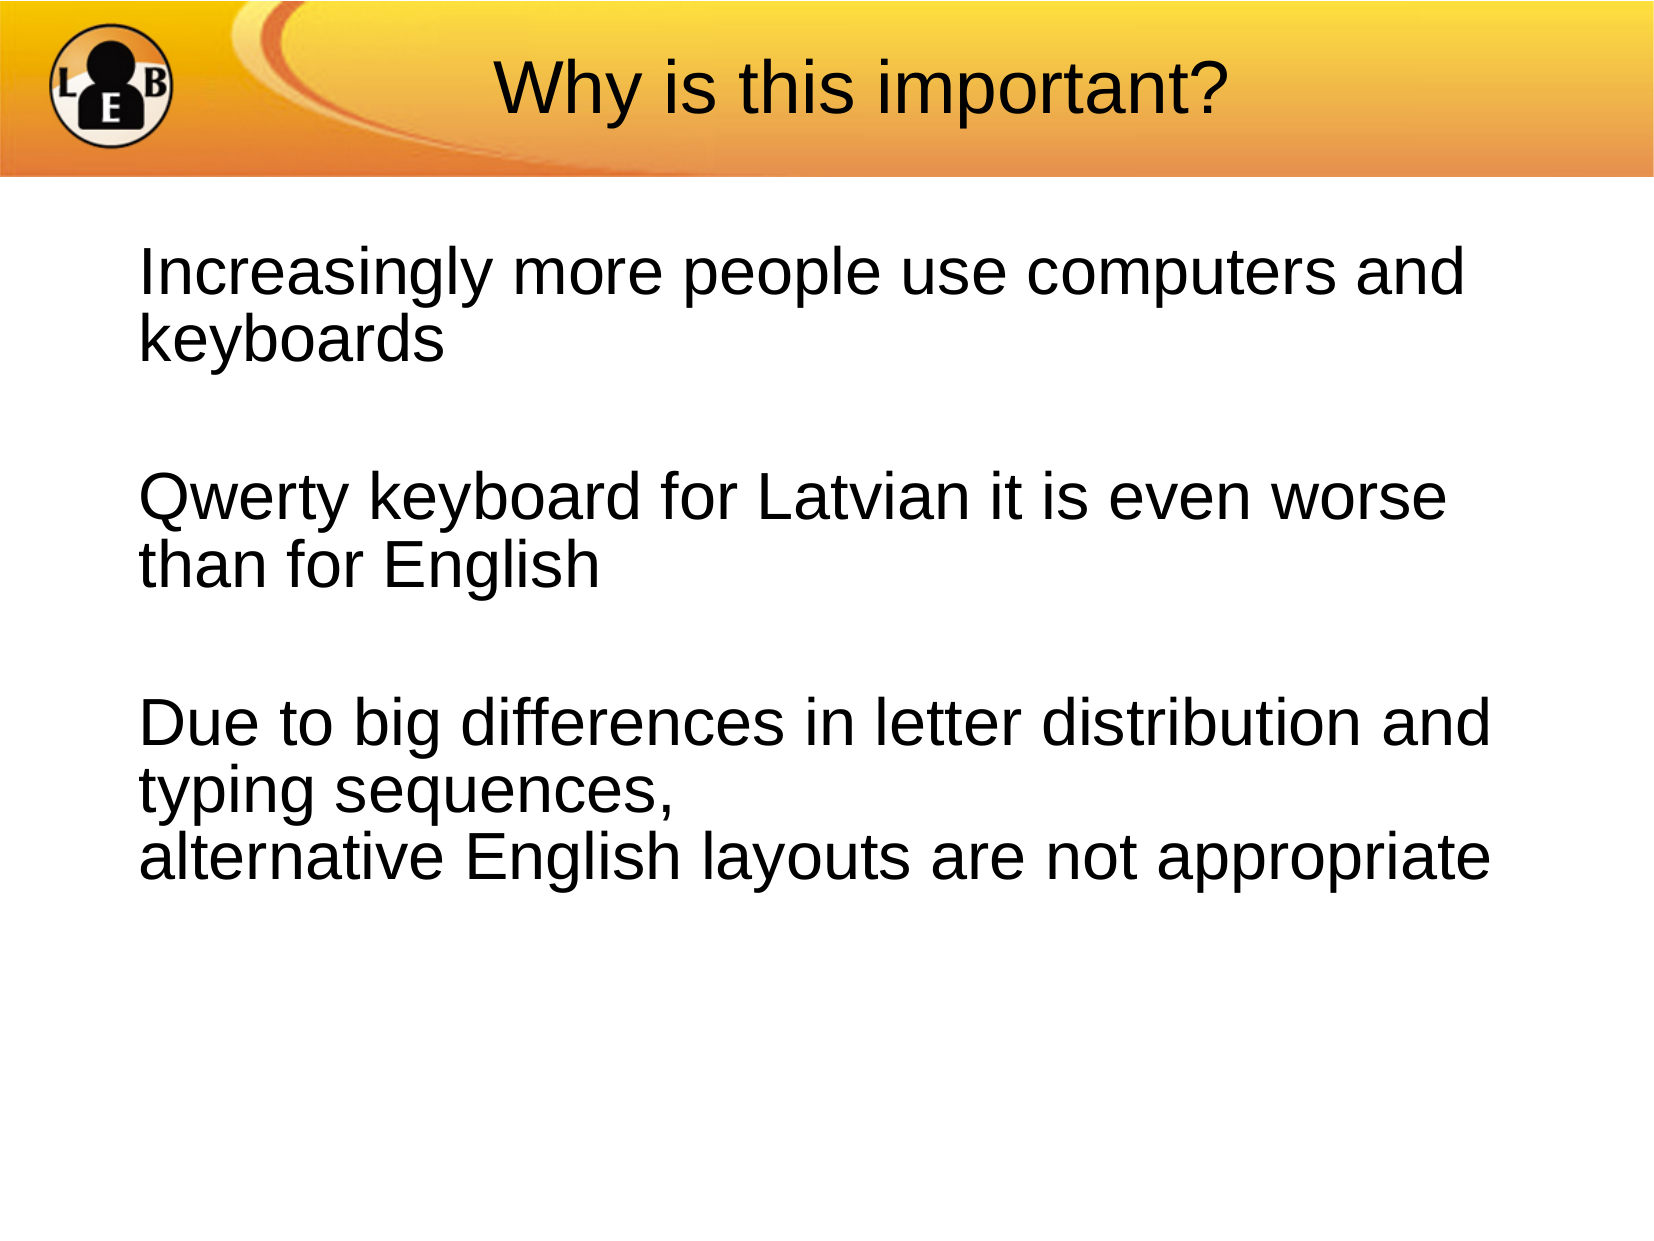

# Why is this important?
Increasingly more people use computers and keyboards
Qwerty keyboard for Latvian it is even worse than for English
Due to big differences in letter distribution and typing sequences,
alternative English layouts are not appropriate